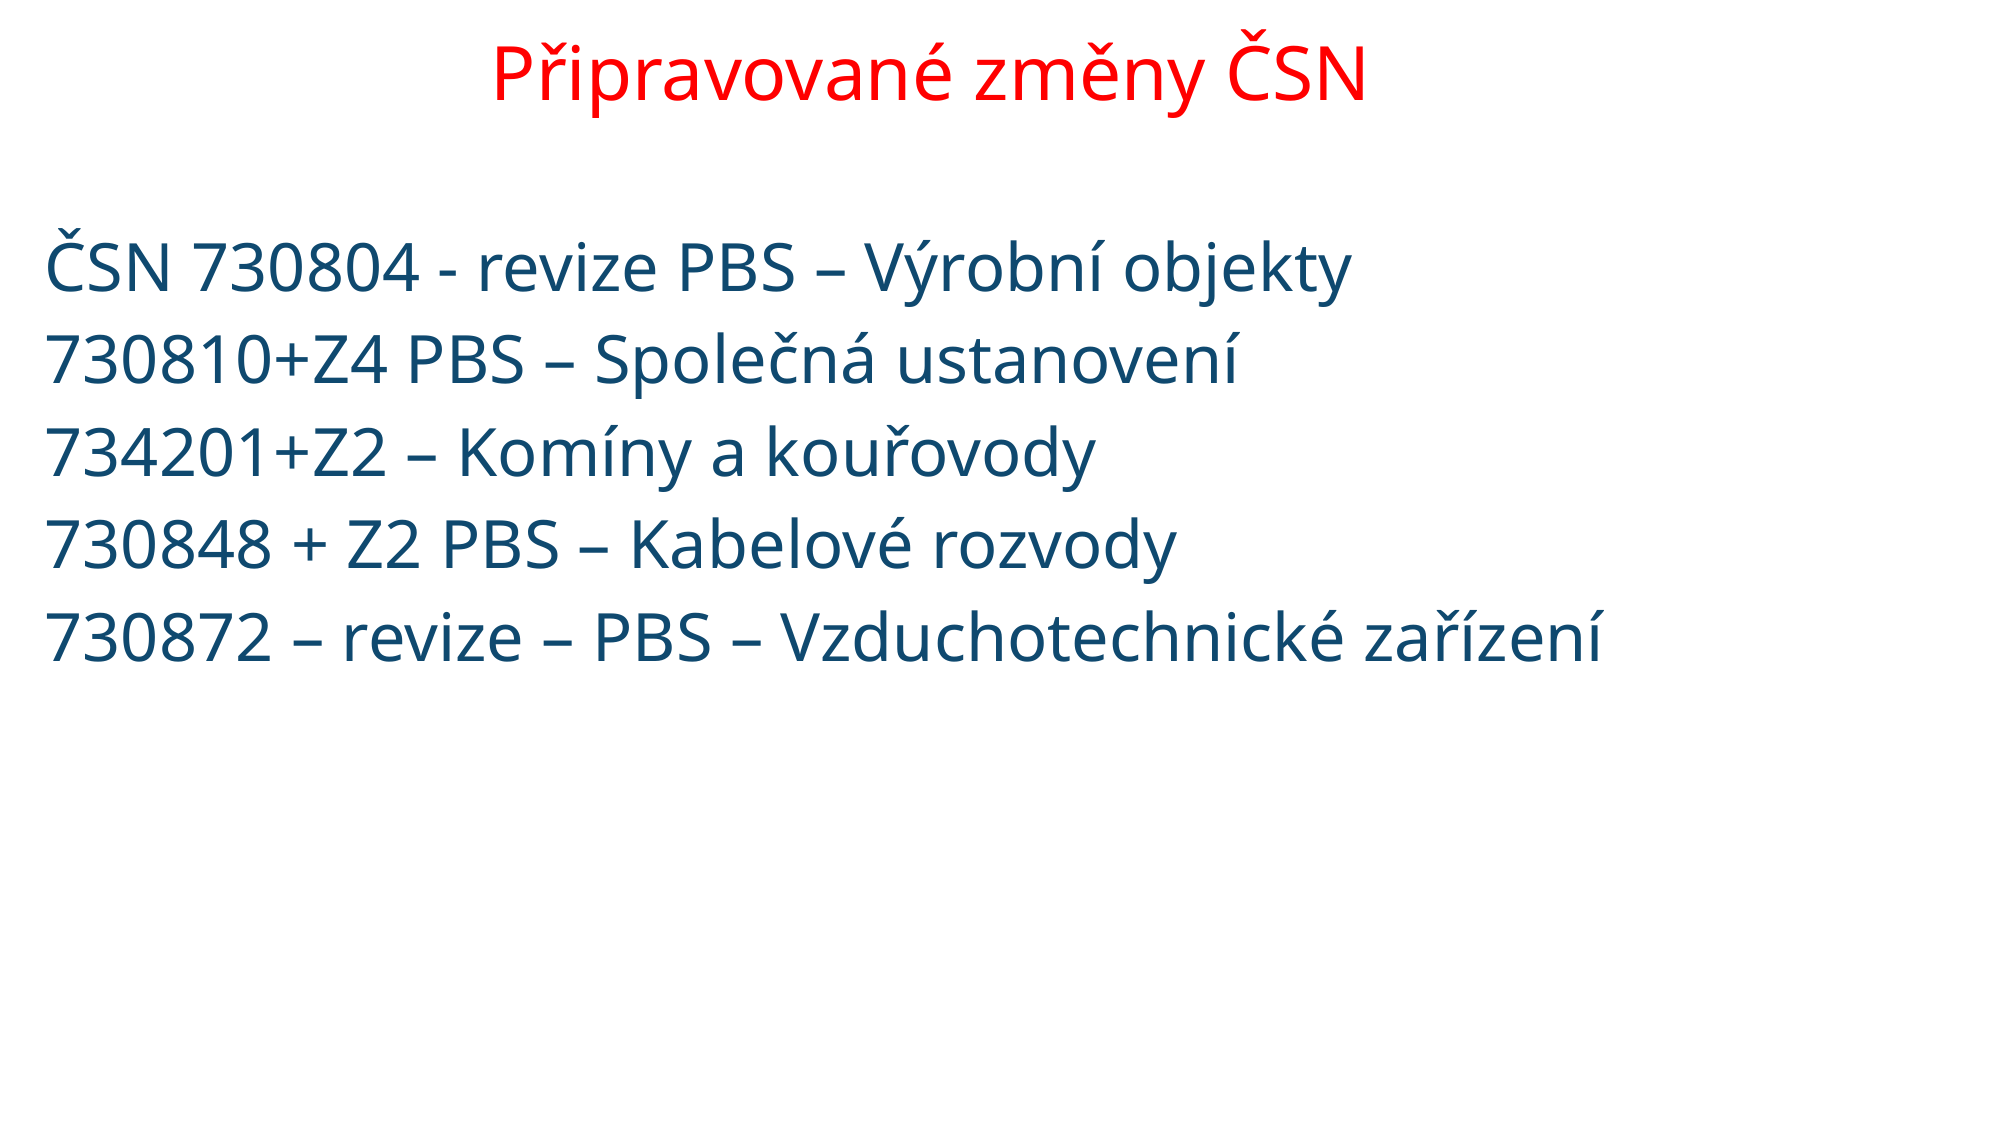

# Připravované změny ČSN
ČSN 730804 - revize PBS – Výrobní objekty
730810+Z4 PBS – Společná ustanovení
734201+Z2 – Komíny a kouřovody
730848 + Z2 PBS – Kabelové rozvody
730872 – revize – PBS – Vzduchotechnické zařízení